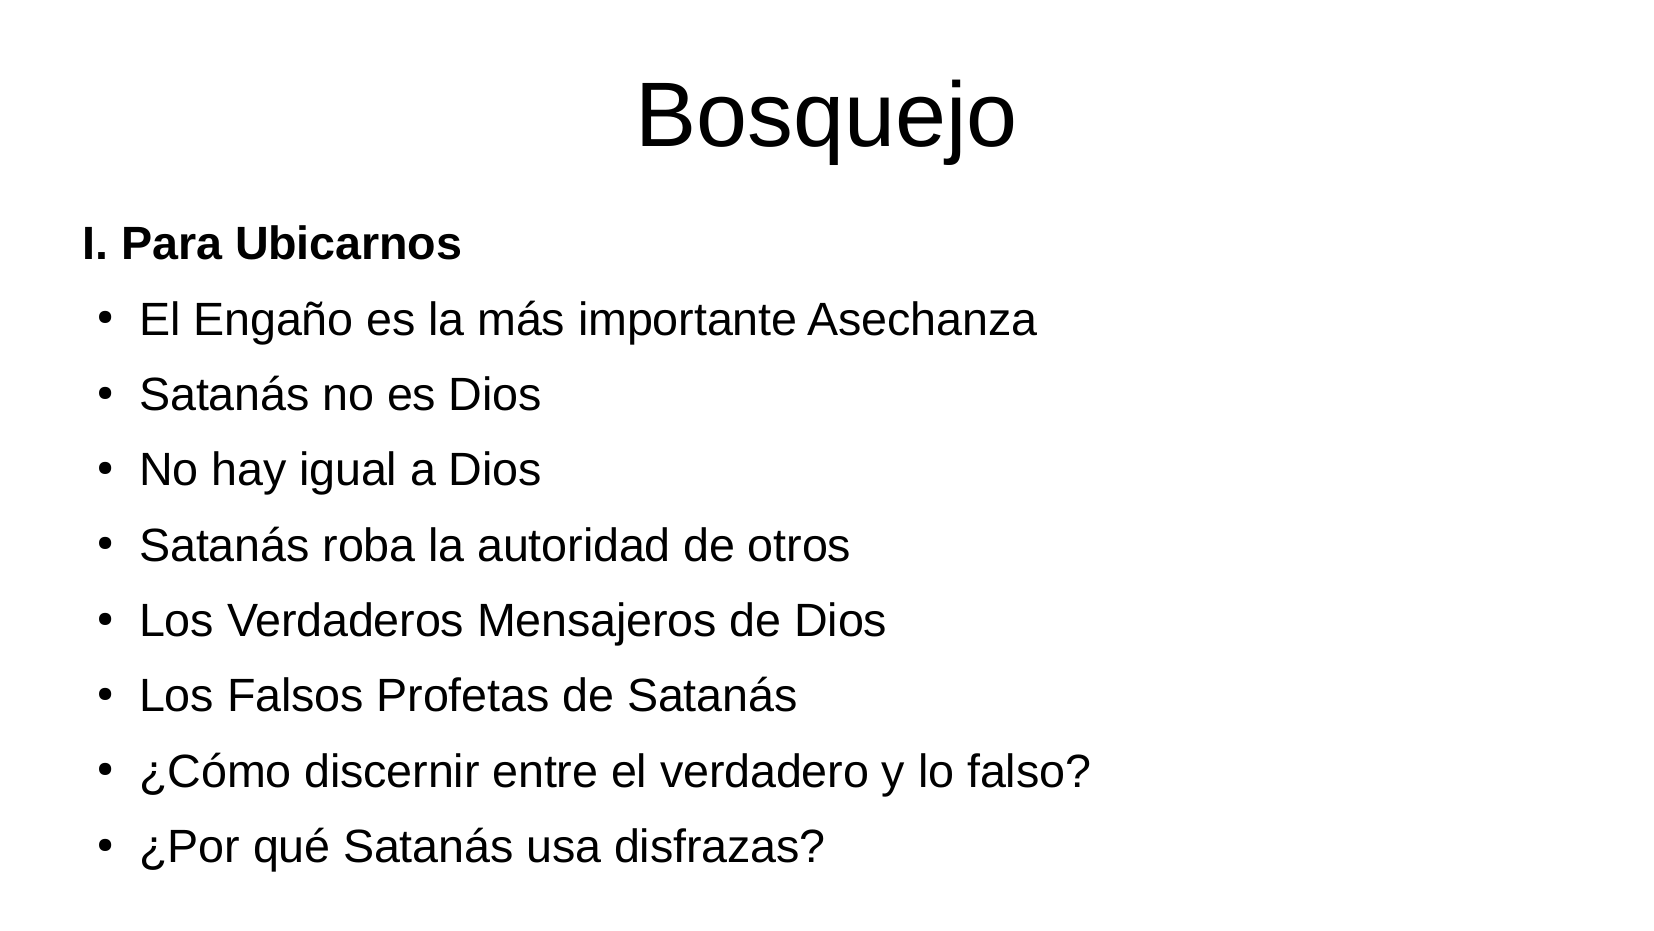

# Bosquejo
I. Para Ubicarnos
El Engaño es la más importante Asechanza
Satanás no es Dios
No hay igual a Dios
Satanás roba la autoridad de otros
Los Verdaderos Mensajeros de Dios
Los Falsos Profetas de Satanás
¿Cómo discernir entre el verdadero y lo falso?
¿Por qué Satanás usa disfrazas?